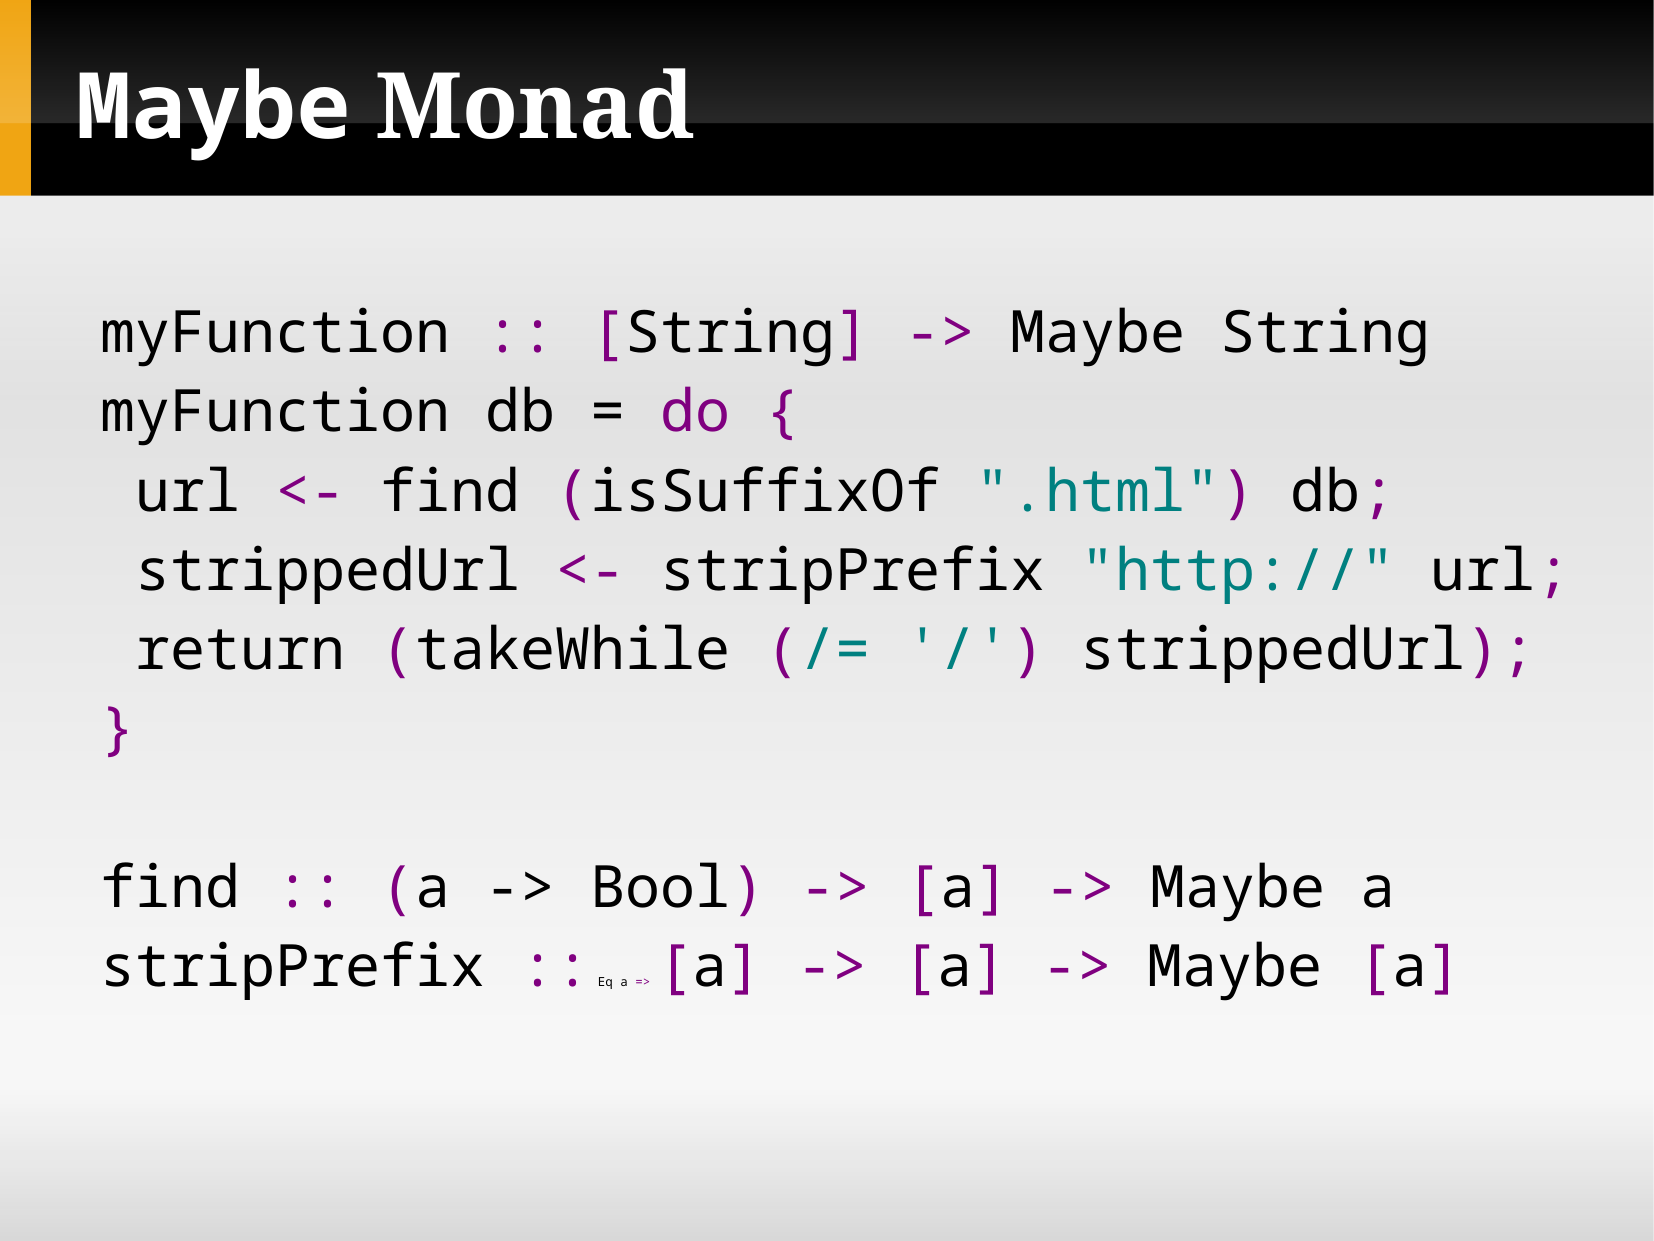

# Maybe Monad
myFunction :: [String] -> Maybe String
myFunction db = do {
 url <- find (isSuffixOf ".html") db;
 strippedUrl <- stripPrefix "http://" url;
 return (takeWhile (/= '/') strippedUrl);
}
find :: (a -> Bool) -> [a] -> Maybe a
stripPrefix :: Eq a => [a] -> [a] -> Maybe [a]